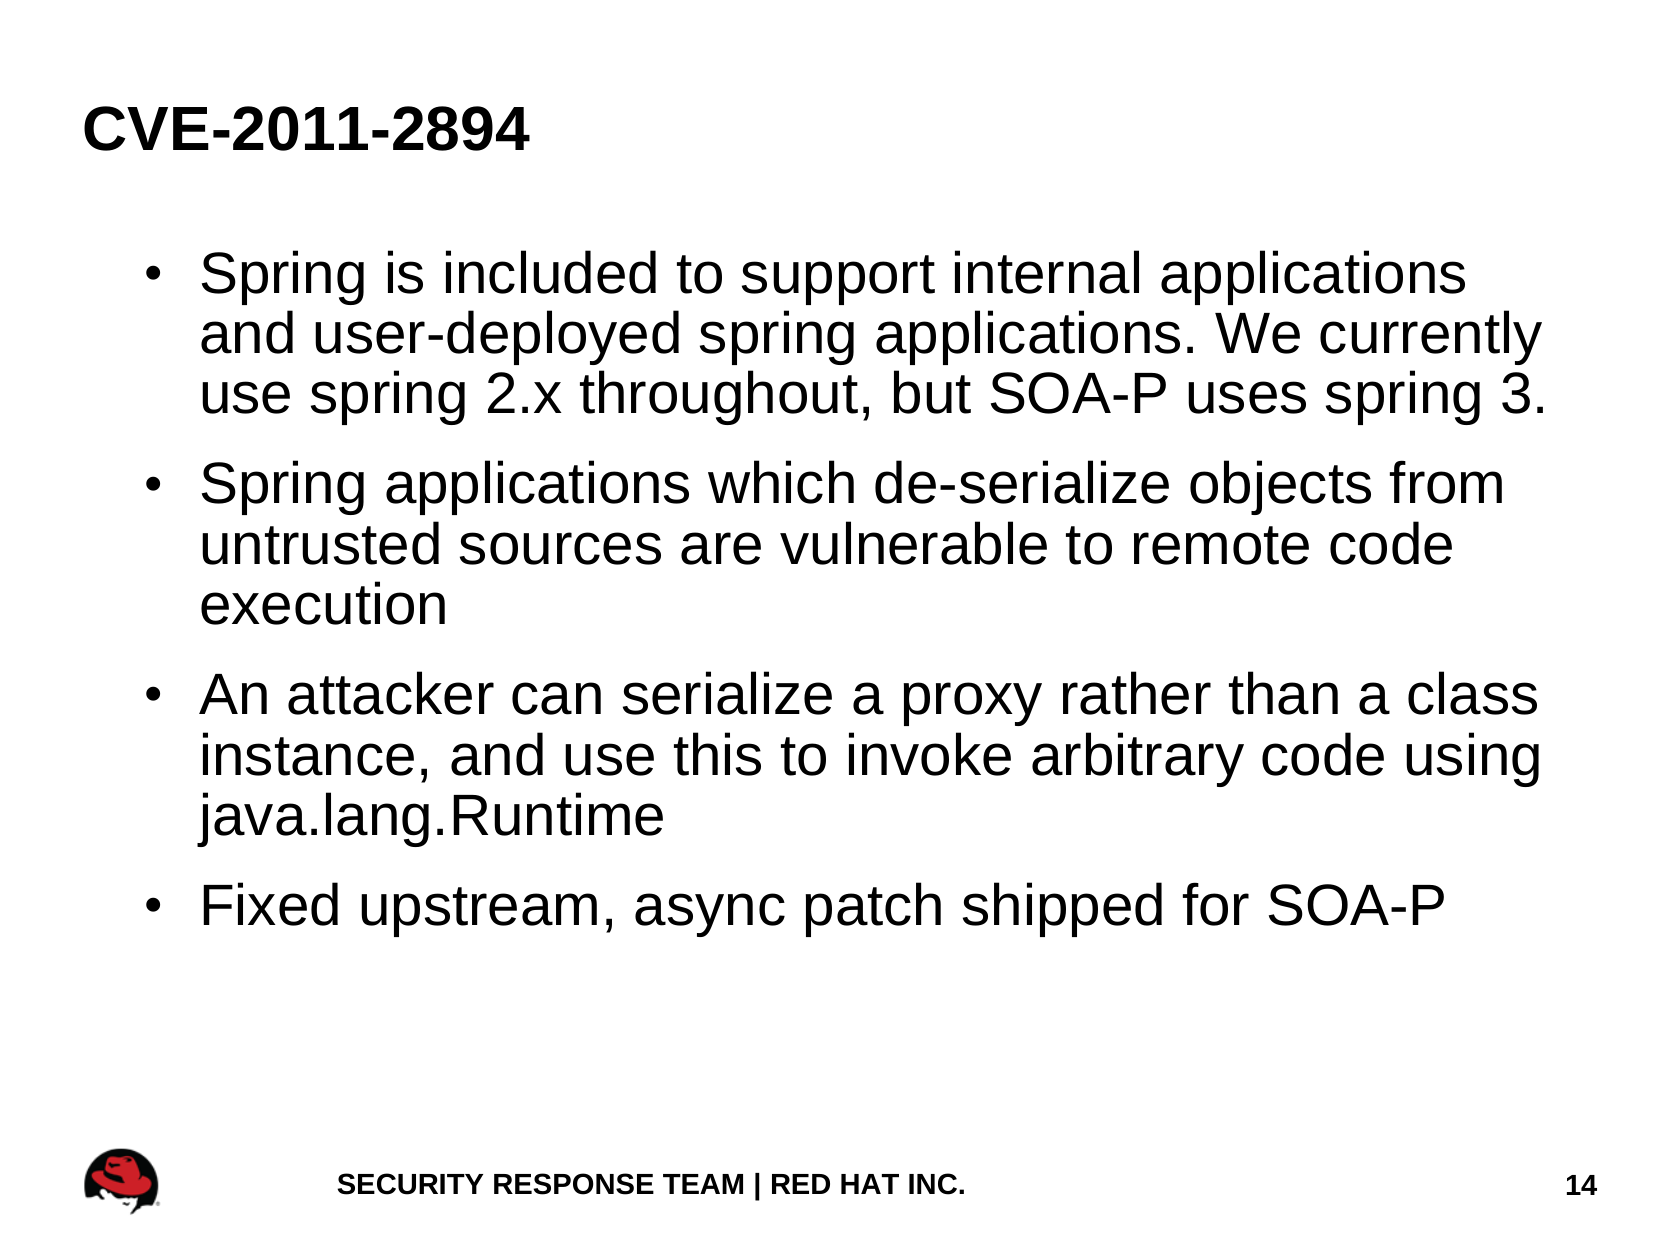

# CVE-2011-2894
Spring is included to support internal applications and user-deployed spring applications. We currently use spring 2.x throughout, but SOA-P uses spring 3.
Spring applications which de-serialize objects from untrusted sources are vulnerable to remote code execution
An attacker can serialize a proxy rather than a class instance, and use this to invoke arbitrary code using java.lang.Runtime
Fixed upstream, async patch shipped for SOA-P